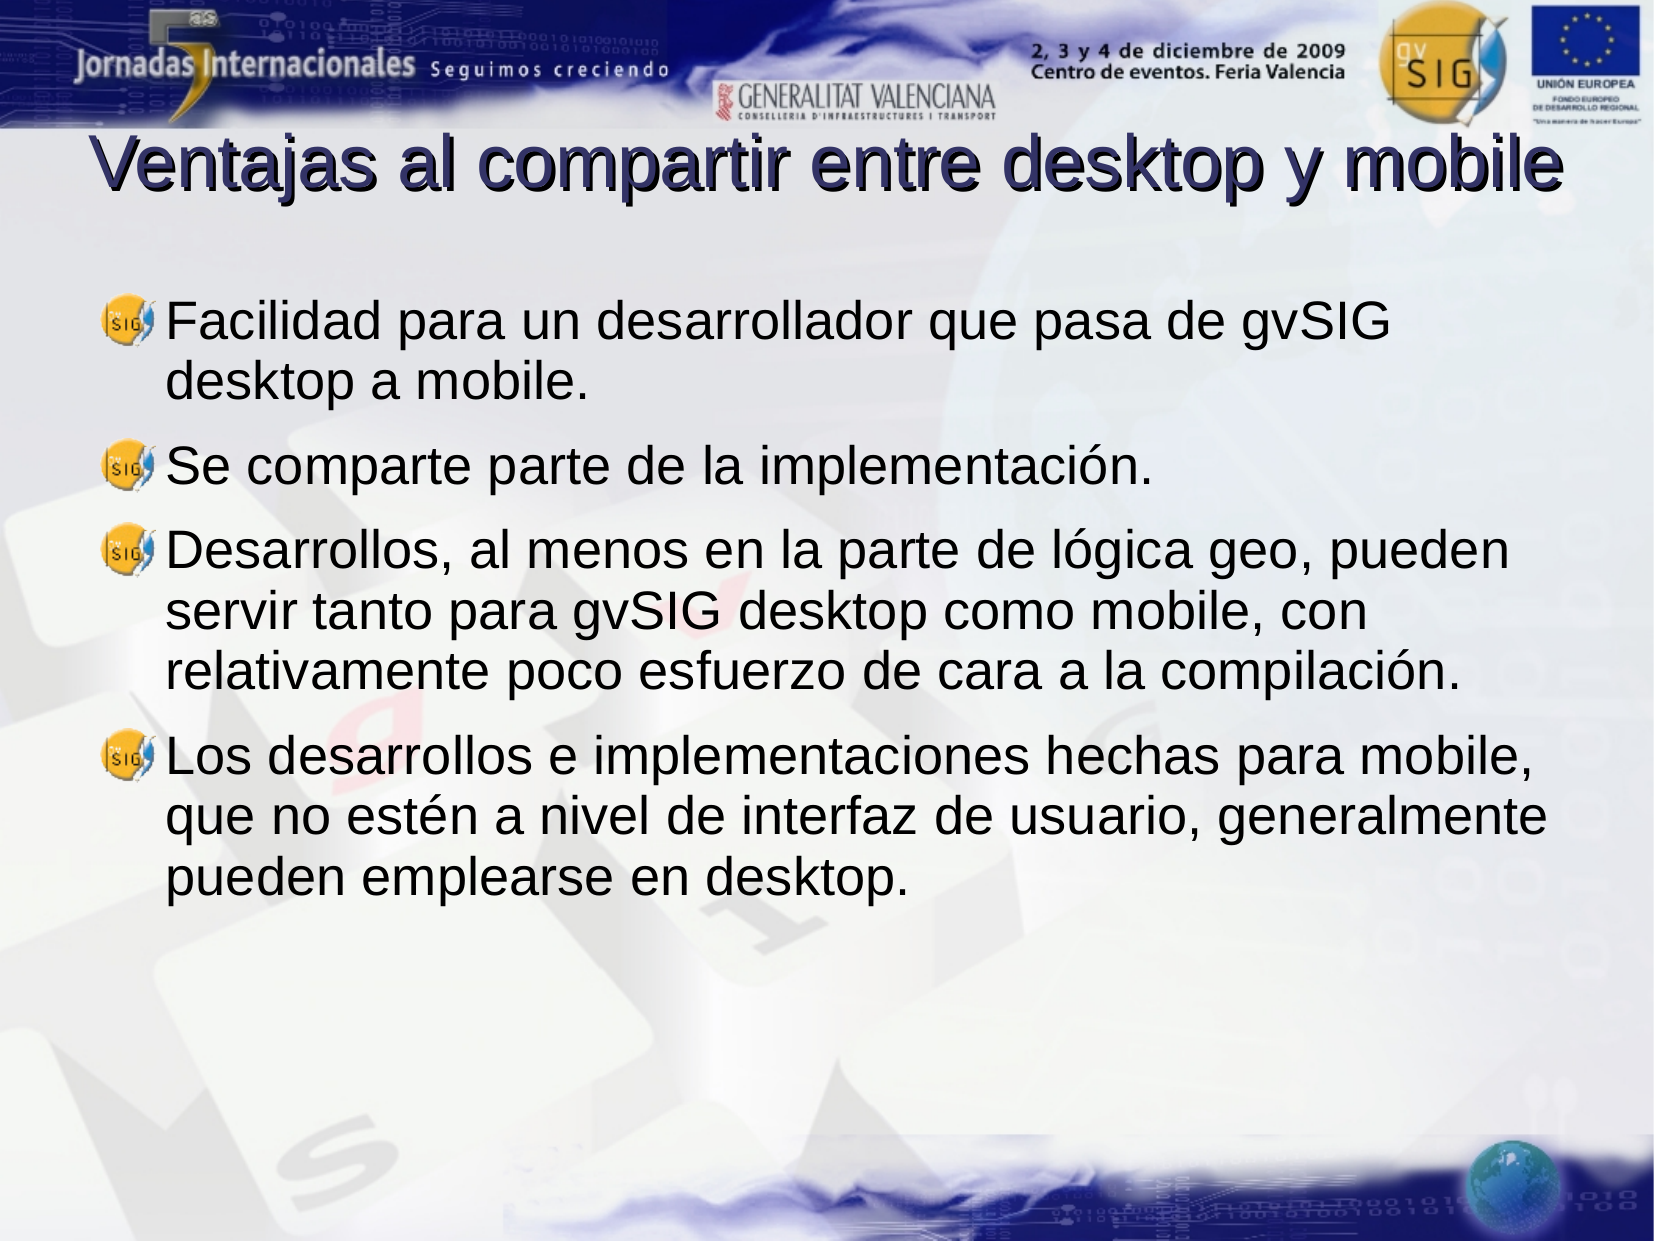

# Ventajas al compartir entre desktop y mobile
Facilidad para un desarrollador que pasa de gvSIG desktop a mobile.
Se comparte parte de la implementación.
Desarrollos, al menos en la parte de lógica geo, pueden servir tanto para gvSIG desktop como mobile, con relativamente poco esfuerzo de cara a la compilación.
Los desarrollos e implementaciones hechas para mobile, que no estén a nivel de interfaz de usuario, generalmente pueden emplearse en desktop.